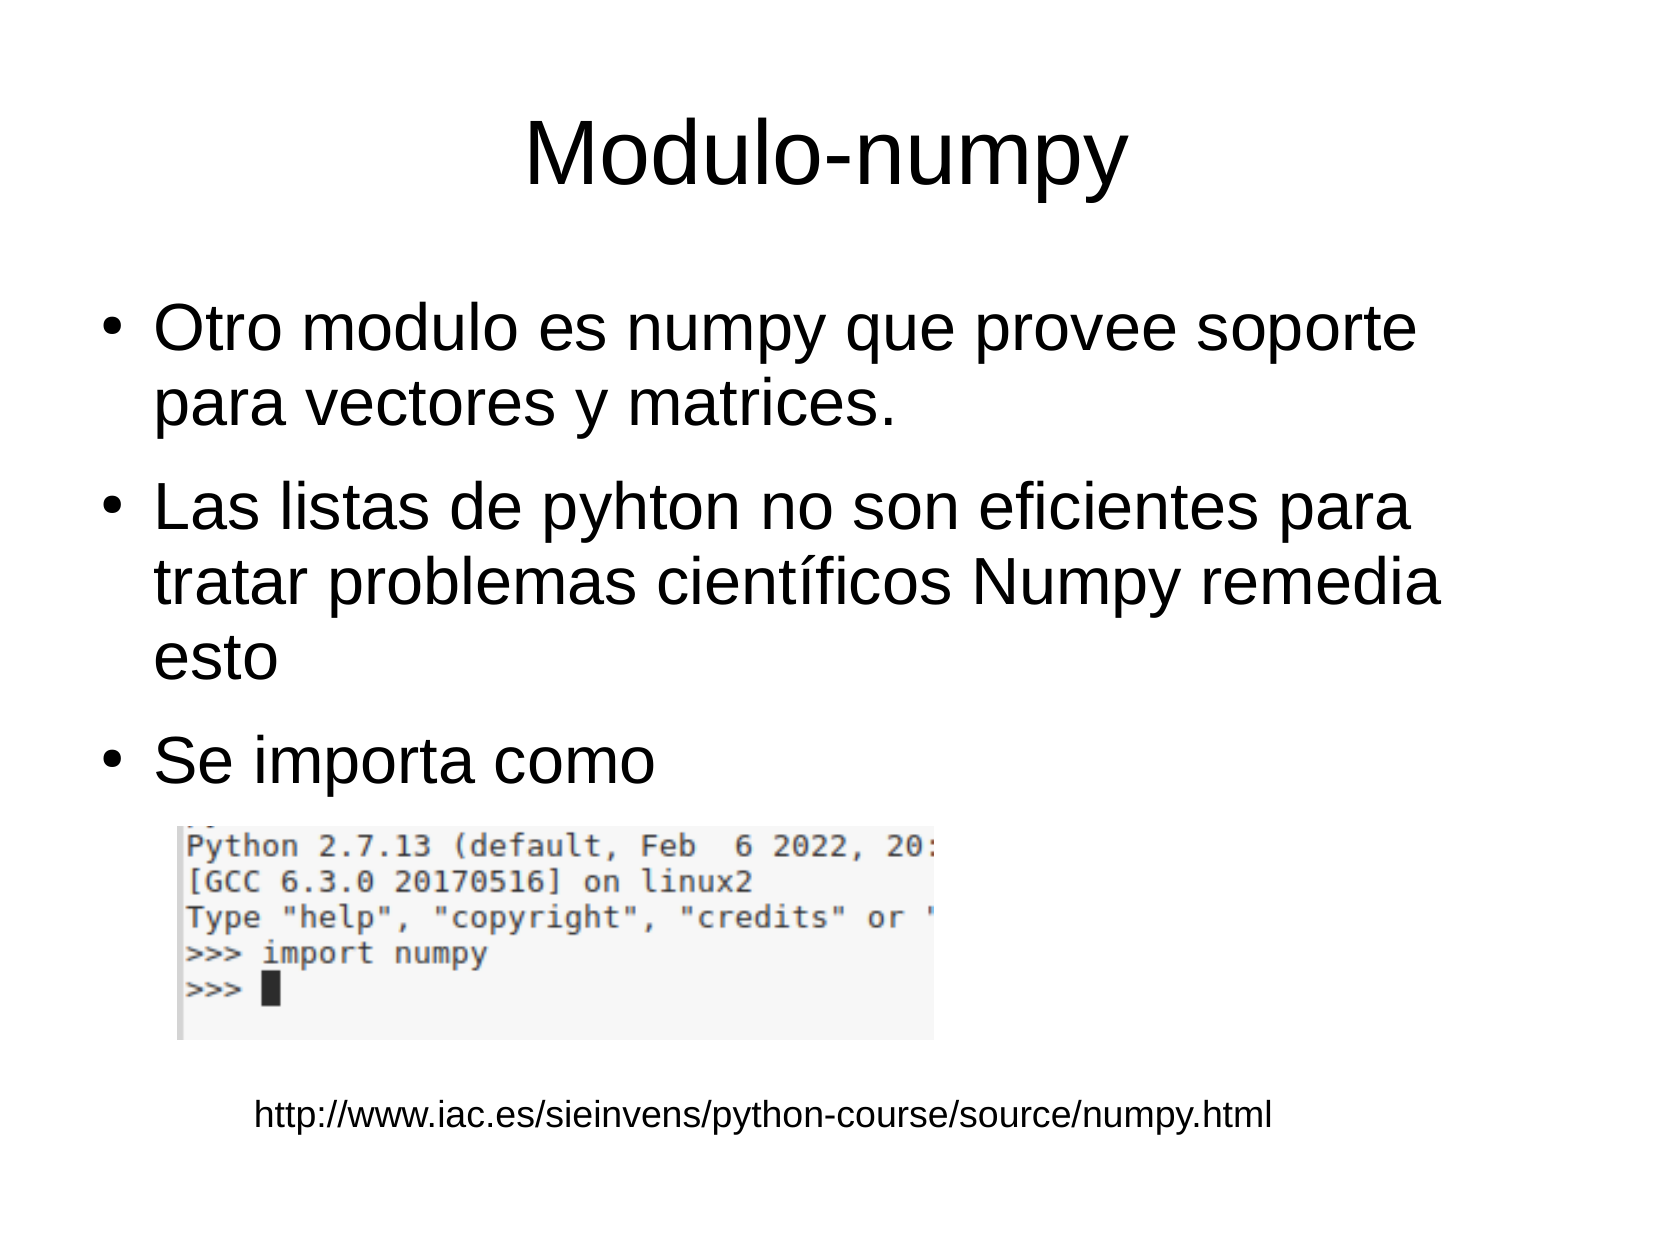

# Modulo-numpy
Otro modulo es numpy que provee soporte para vectores y matrices.
Las listas de pyhton no son eficientes para tratar problemas científicos Numpy remedia esto
Se importa como
http://www.iac.es/sieinvens/python-course/source/numpy.html